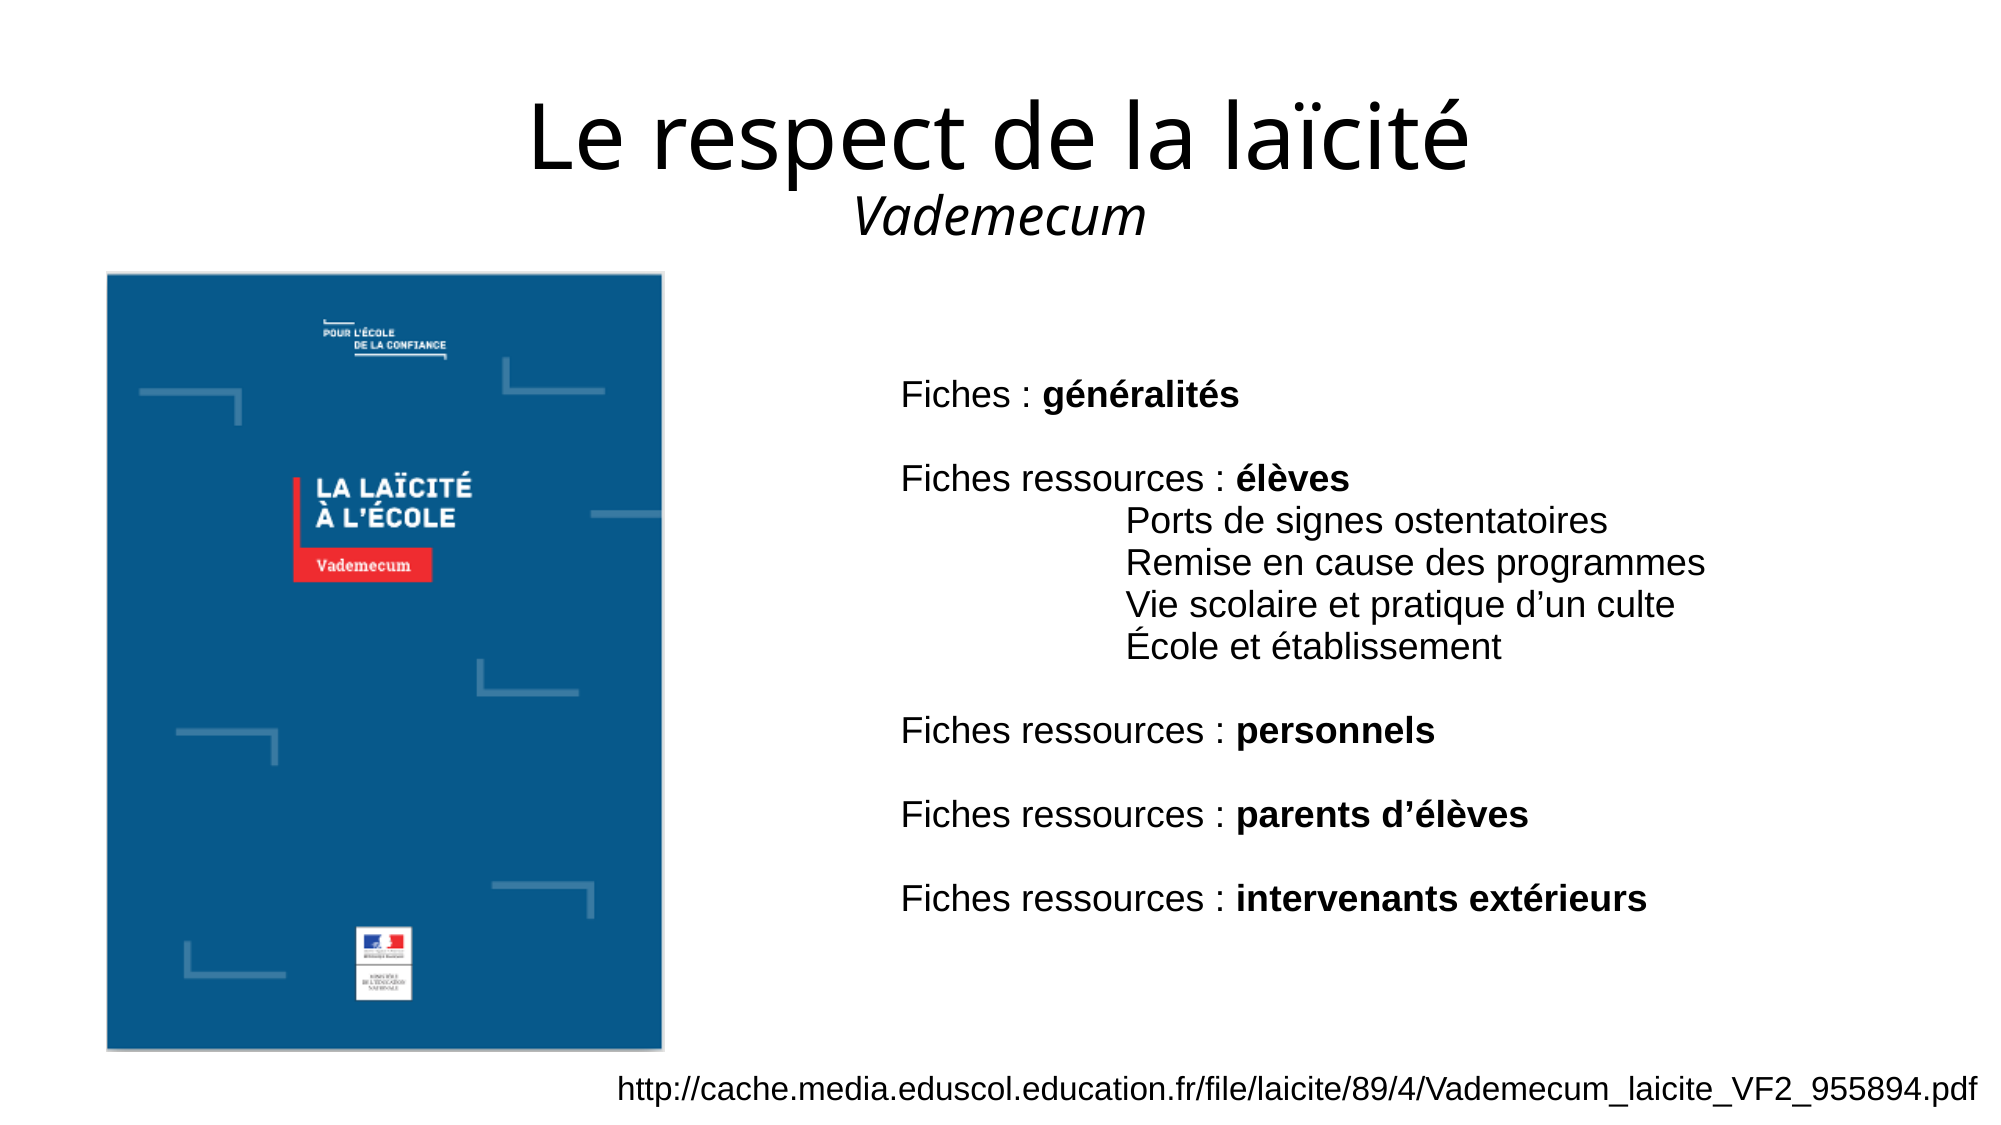

# Le respect de la laïcité Vademecum
Fiches : généralités
Fiches ressources : élèves
			Ports de signes ostentatoires
			Remise en cause des programmes
			Vie scolaire et pratique d’un culte
			École et établissement
Fiches ressources : personnels
Fiches ressources : parents d’élèves
Fiches ressources : intervenants extérieurs
http://cache.media.eduscol.education.fr/file/laicite/89/4/Vademecum_laicite_VF2_955894.pdf